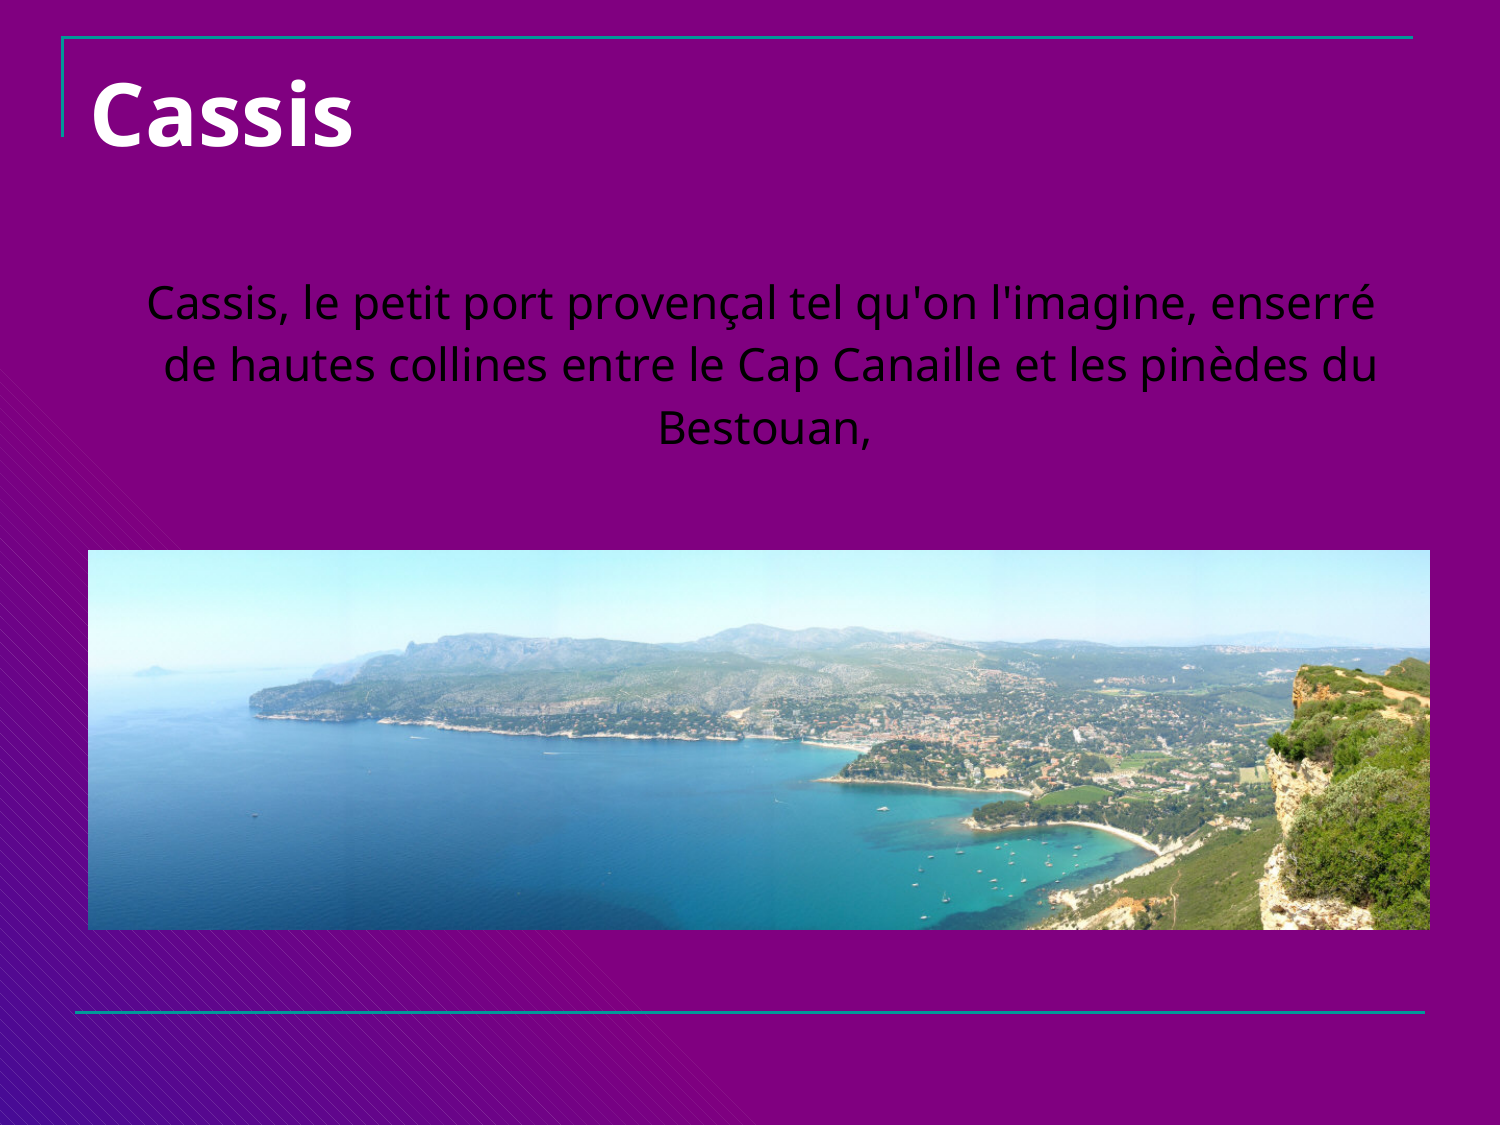

# Cassis
   Cassis, le petit port provençal tel qu'on l'imagine, enserré de hautes collines entre le Cap Canaille et les pinèdes du Bestouan,